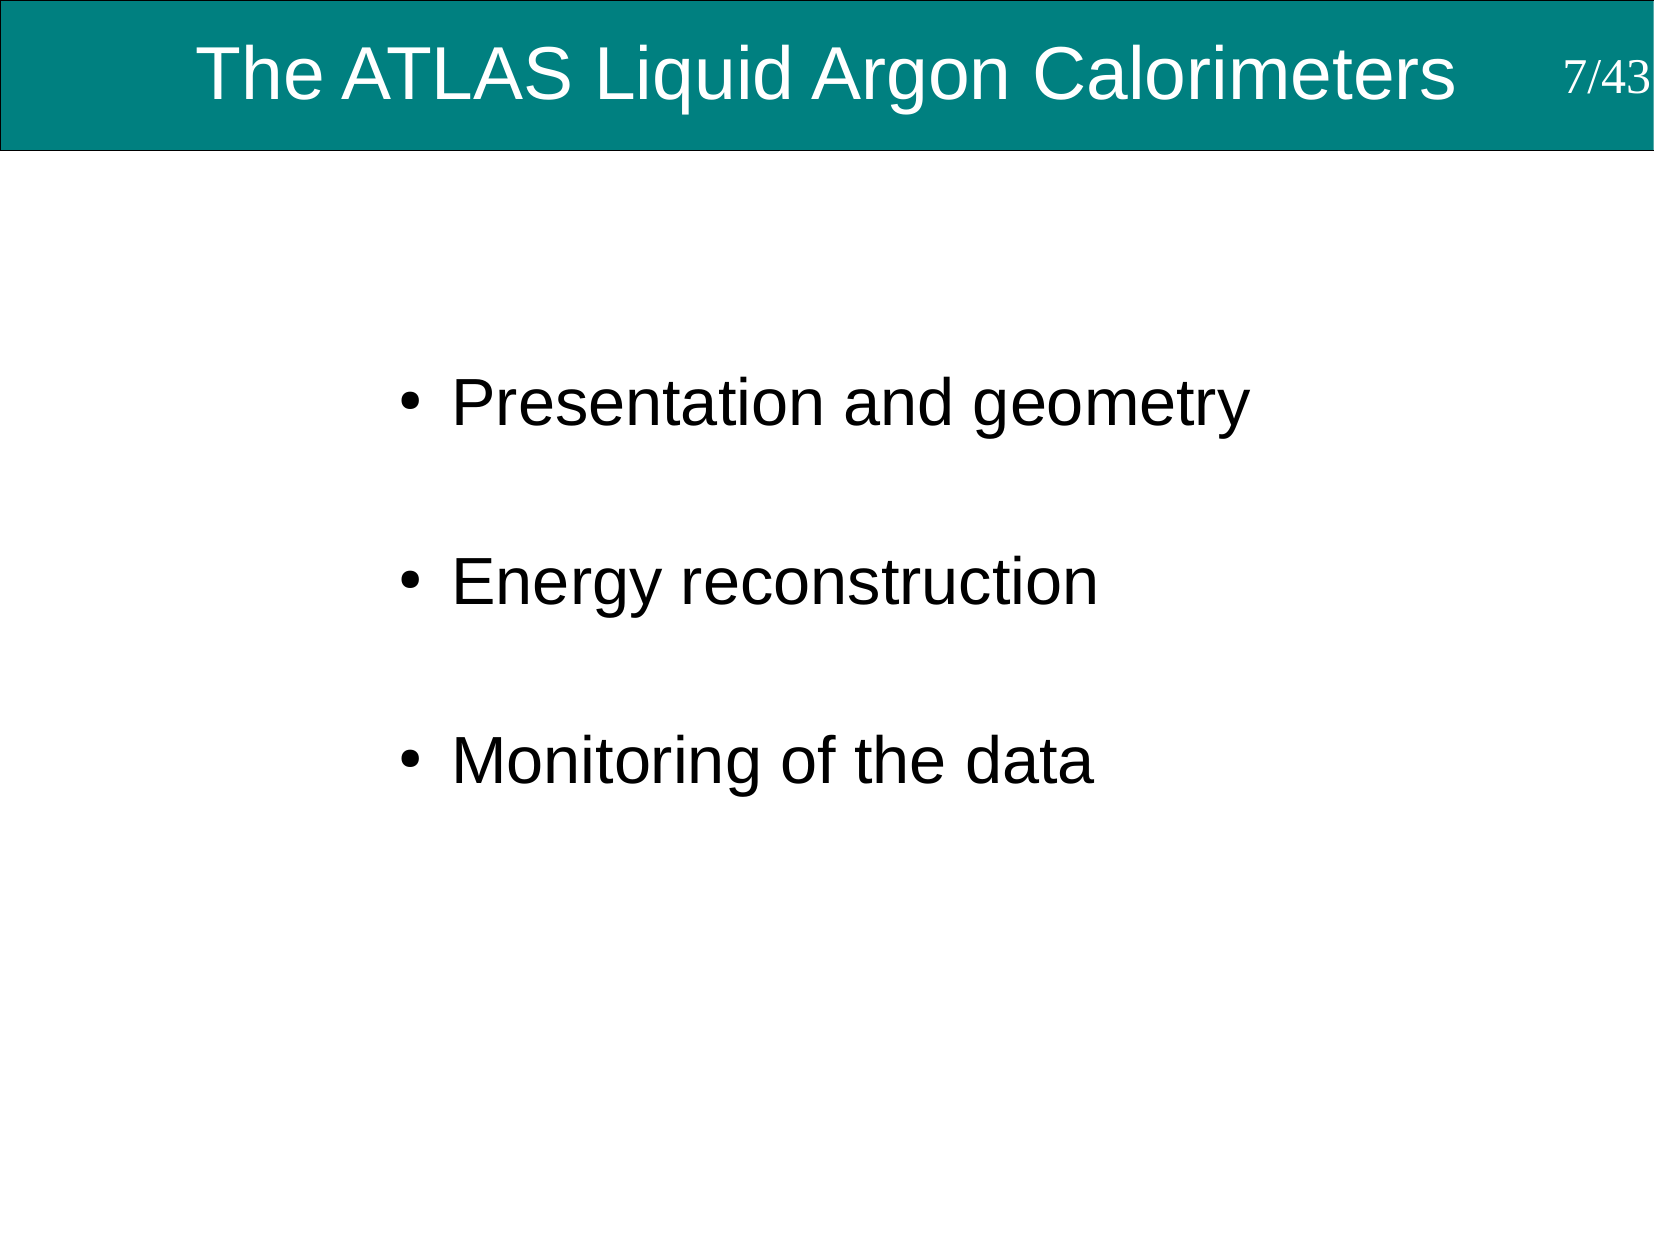

# The ATLAS Liquid Argon Calorimeters
7
Presentation and geometry
Energy reconstruction
Monitoring of the data